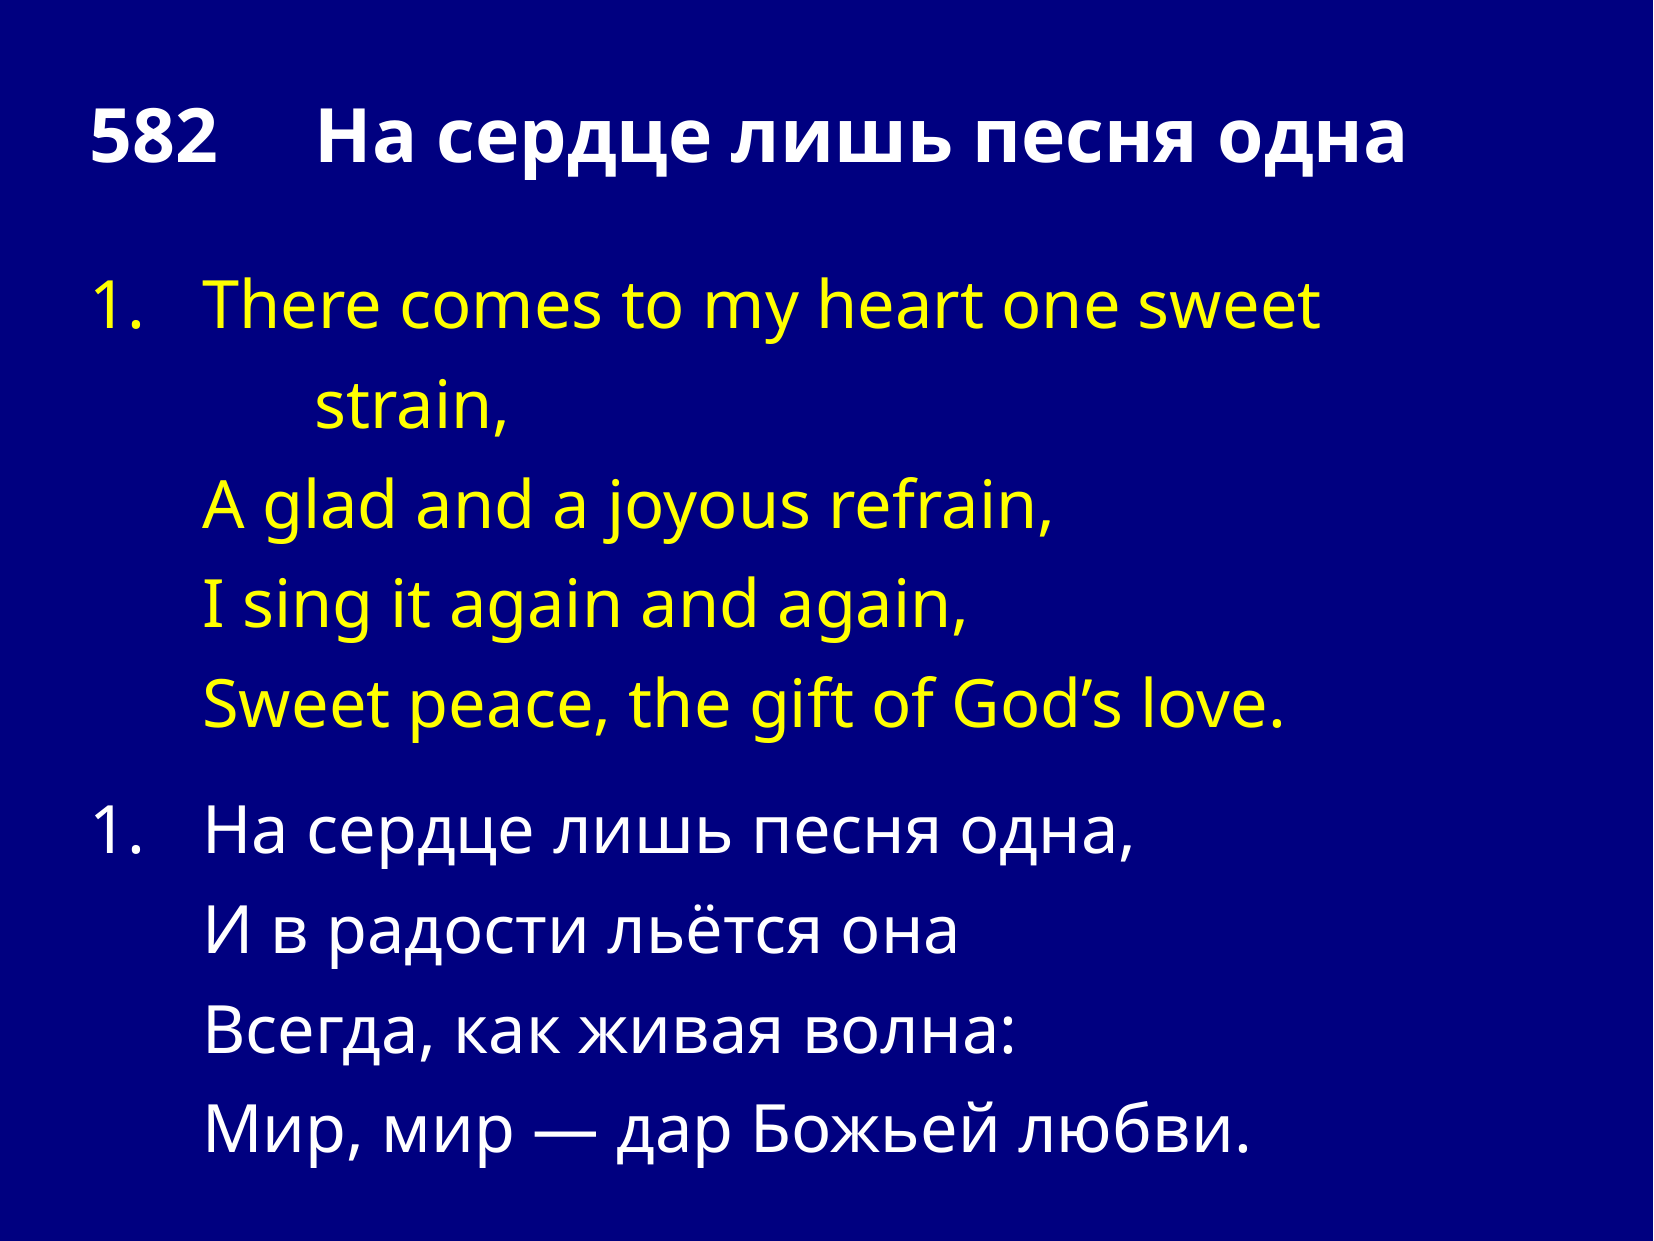

582	На сердце лишь песня одна
1.	There comes to my heart one sweet
		strain,
	A glad and a joyous refrain,
	I sing it again and again,
	Sweet peace, the gift of God’s love.
1.	На сердце лишь песня одна,
	И в радости льётся она
	Всегда, как живая волна:
	Мир, мир — дар Божьей любви.